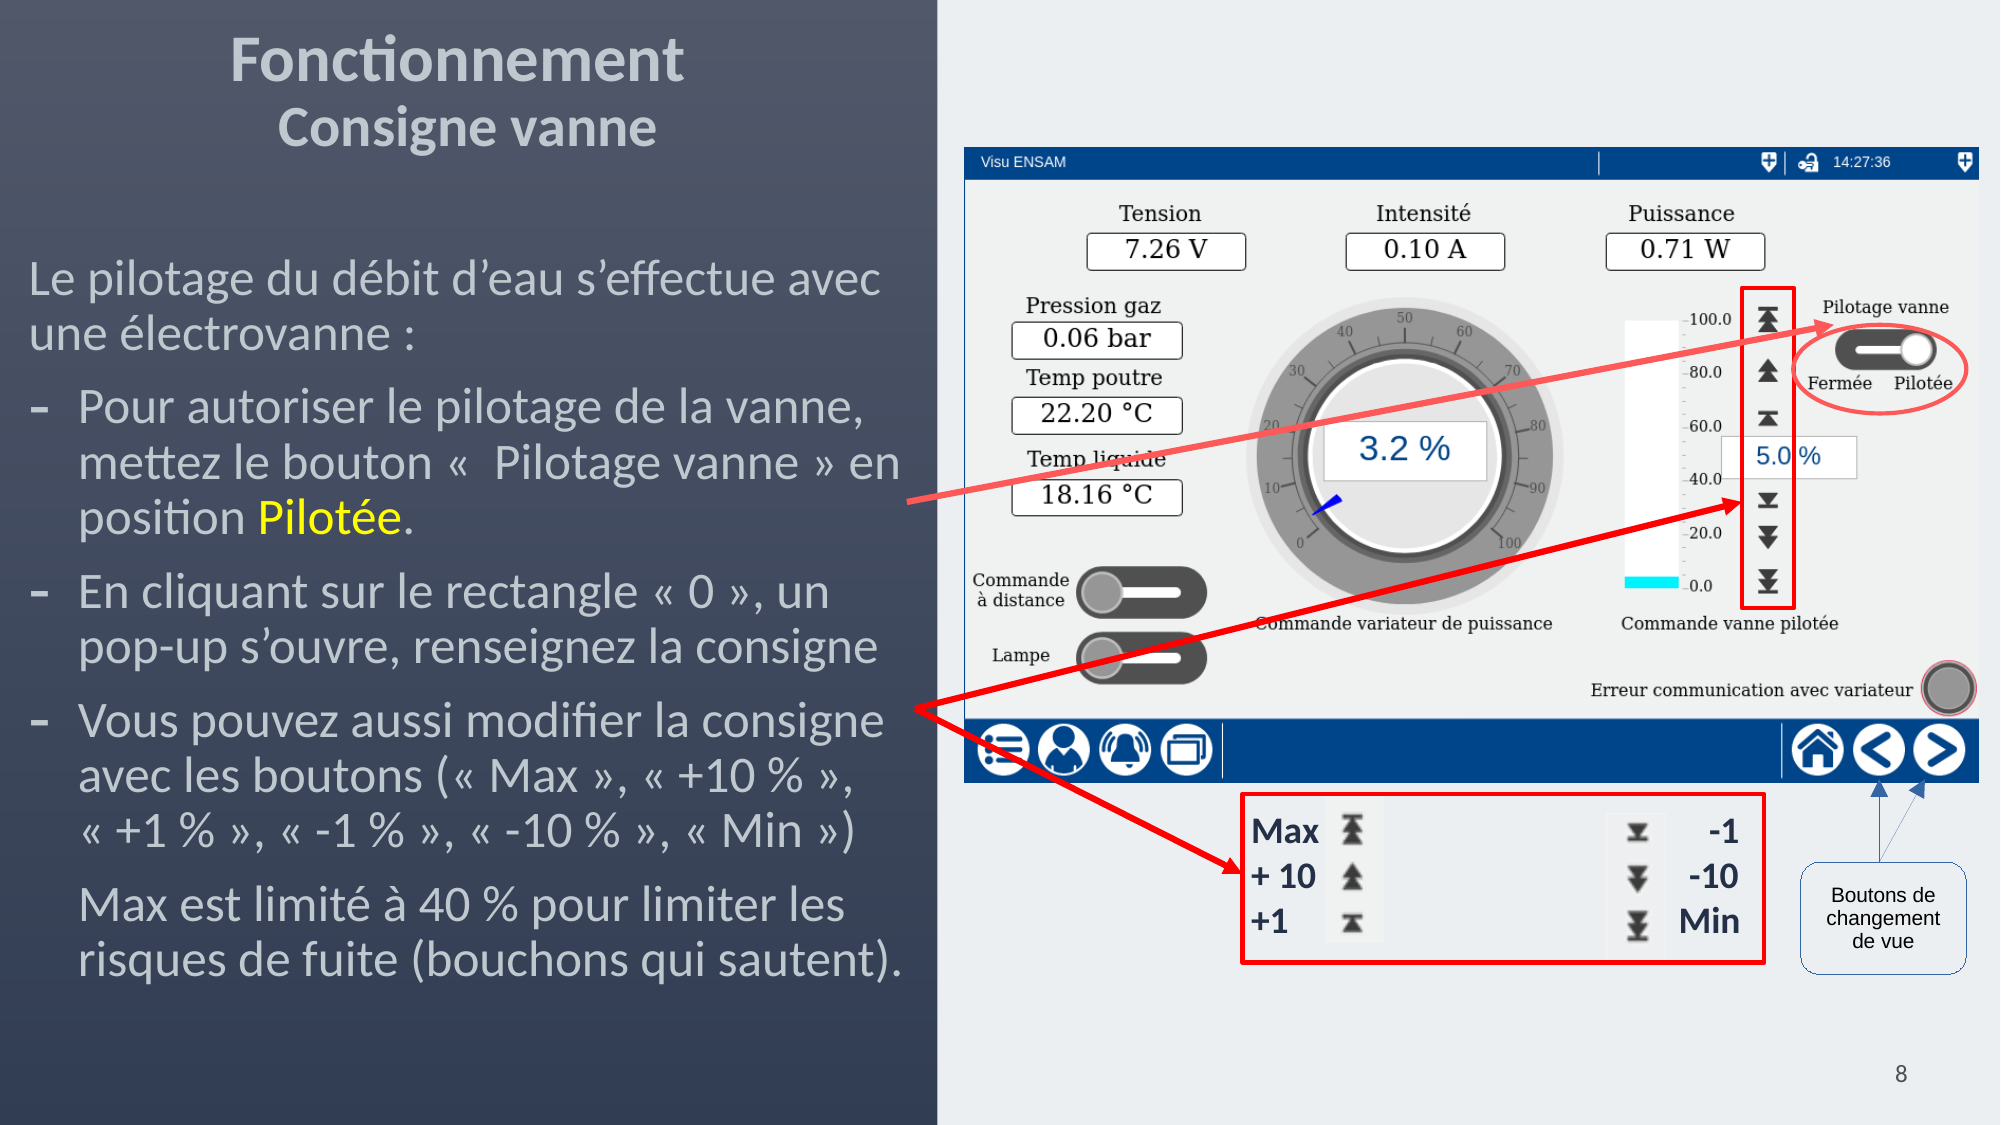

Fonctionnement
Consigne vanne
# Le pilotage du débit d’eau s’effectue avec une électrovanne :
Pour autoriser le pilotage de la vanne, mettez le bouton «  Pilotage vanne » en position Pilotée.
En cliquant sur le rectangle « 0 », un pop-up s’ouvre, renseignez la consigne
Vous pouvez aussi modifier la consigne avec les boutons (« Max », « +10 % », « +1 % », « -1 % », « -10 % », « Min »)
Max est limité à 40 % pour limiter les risques de fuite (bouchons qui sautent).
Max -1
+ 10 -10
+1 Min
Boutons de changement de vue
8